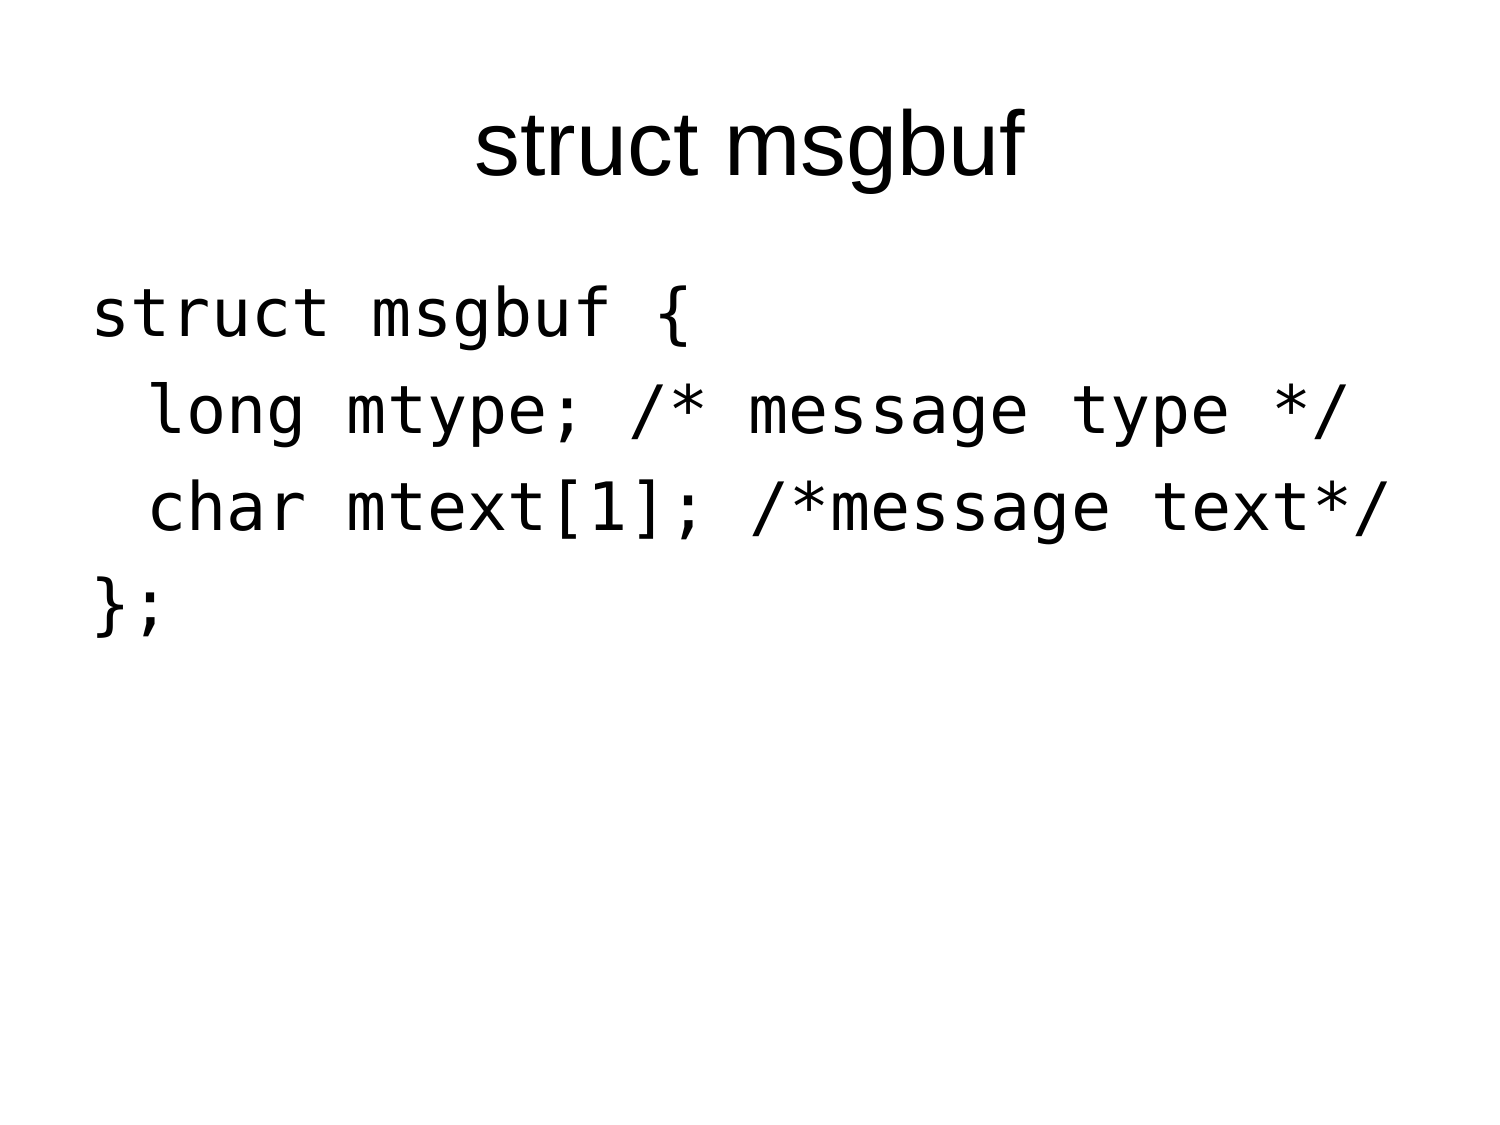

# struct msgbuf
struct msgbuf {
	long mtype; /* message type */
	char mtext[1]; /*message text*/
};